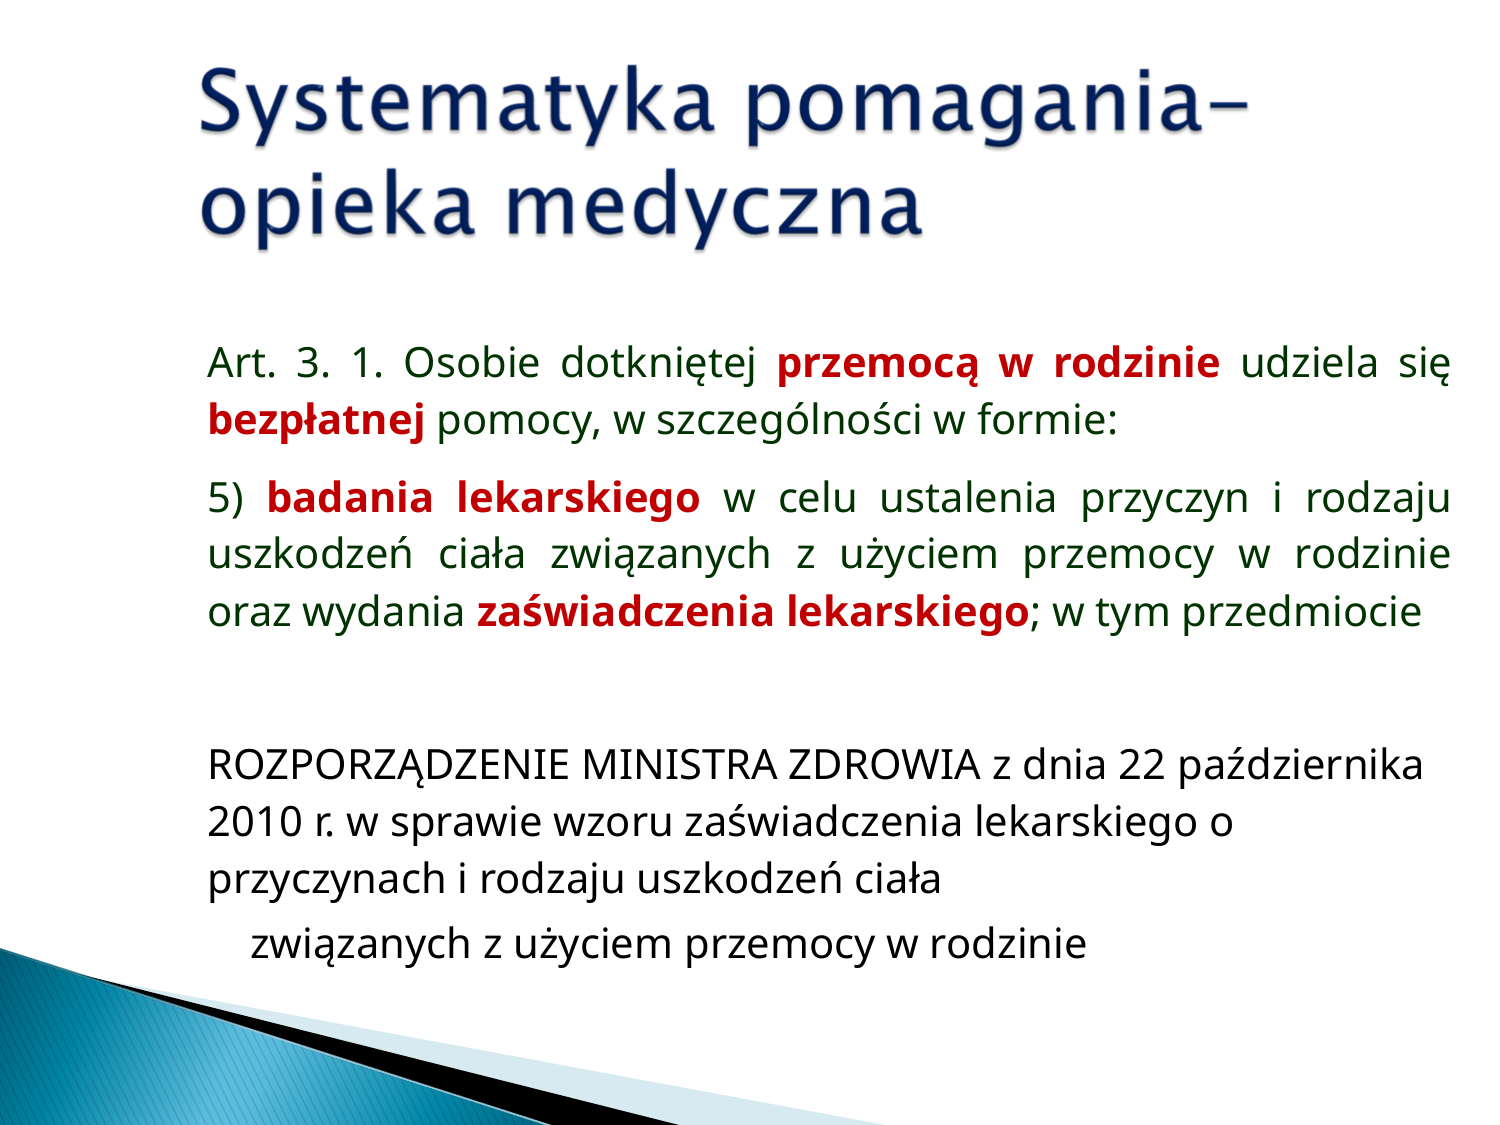

# Art. 3. 1. Osobie dotkniętej przemocą w rodzinie udziela się bezpłatnej pomocy, w szczególności w formie:
5) badania lekarskiego w celu ustalenia przyczyn i rodzaju uszkodzeń ciała związanych z użyciem przemocy w rodzinie oraz wydania zaświadczenia lekarskiego; w tym przedmiocie
ROZPORZĄDZENIE MINISTRA ZDROWIA z dnia 22 października 2010 r. w sprawie wzoru zaświadczenia lekarskiego o przyczynach i rodzaju uszkodzeń ciała
 związanych z użyciem przemocy w rodzinie